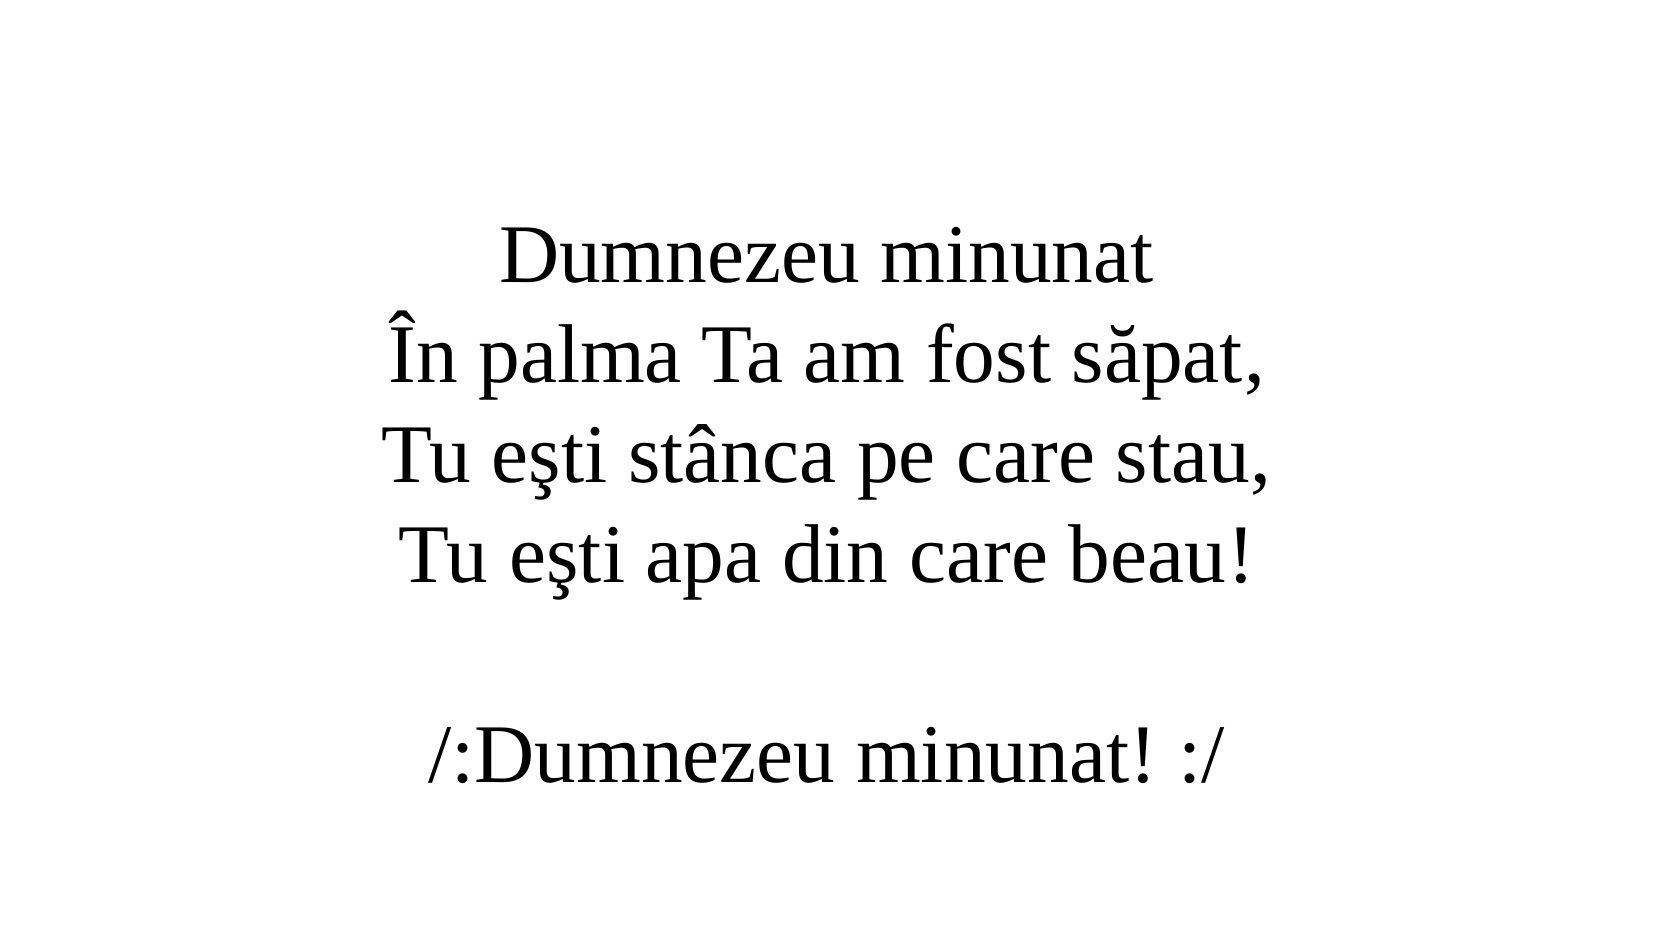

# Dumnezeu minunat În palma Ta am fost săpat, Tu eşti stânca pe care stau, Tu eşti apa din care beau!
/:Dumnezeu minunat! :/